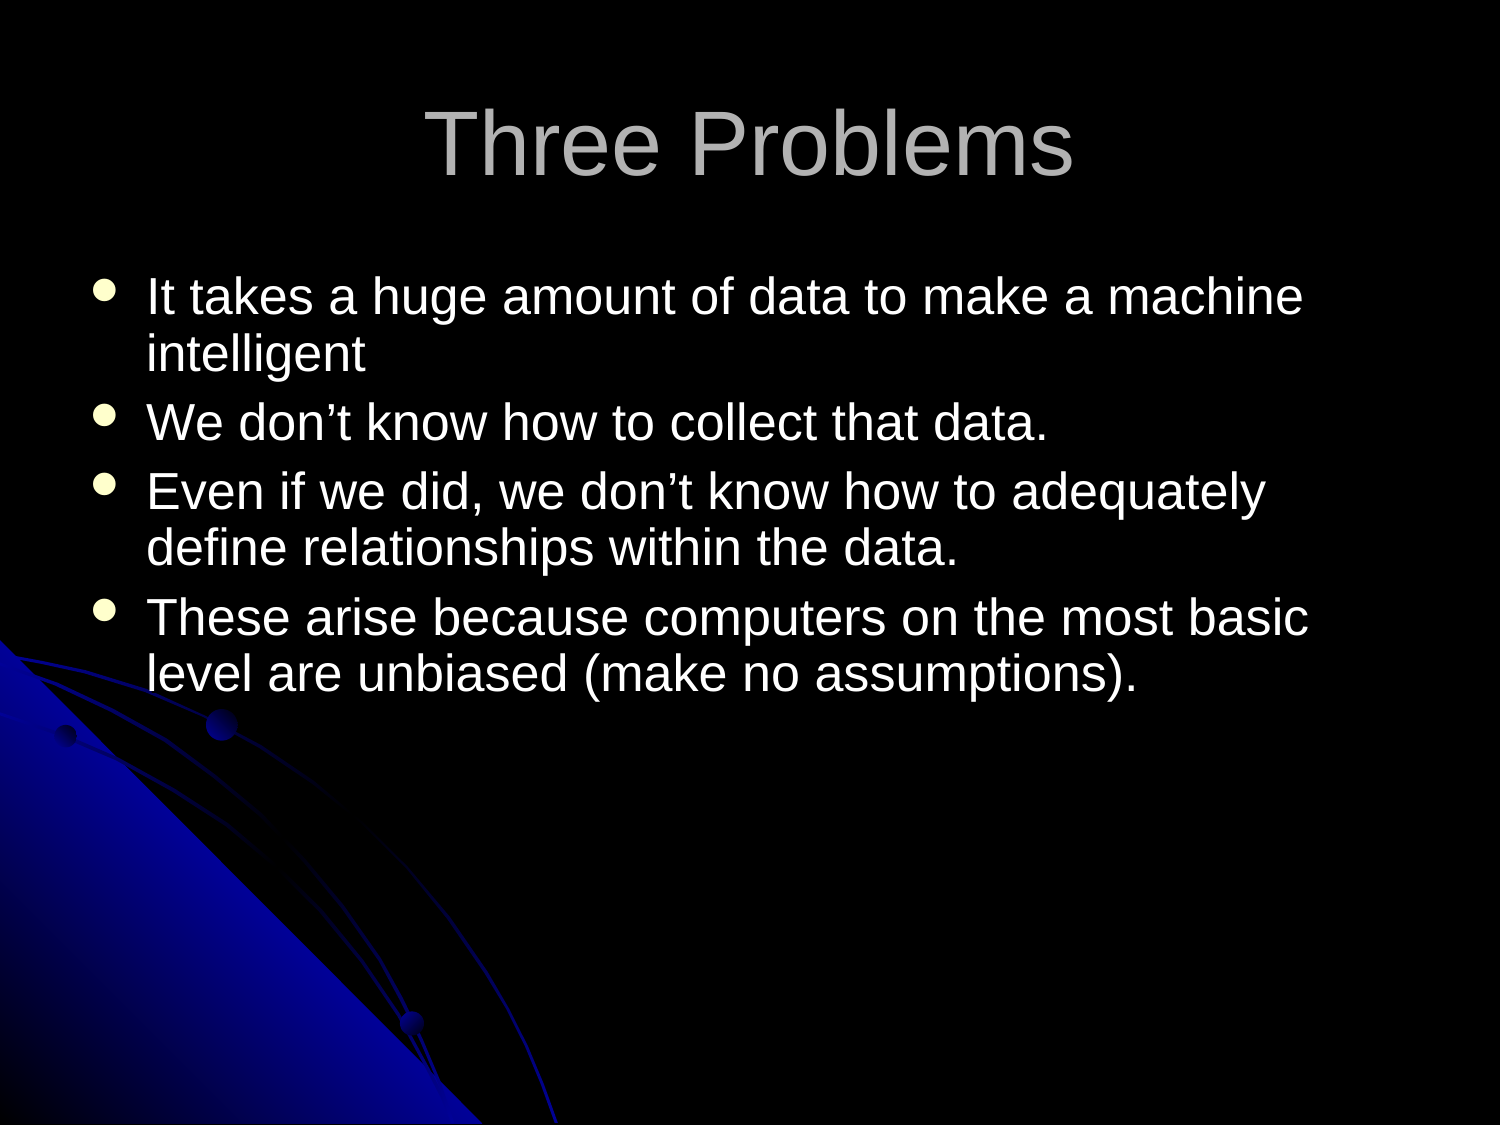

# Three Problems
It takes a huge amount of data to make a machine intelligent
We don’t know how to collect that data.
Even if we did, we don’t know how to adequately define relationships within the data.
These arise because computers on the most basic level are unbiased (make no assumptions).